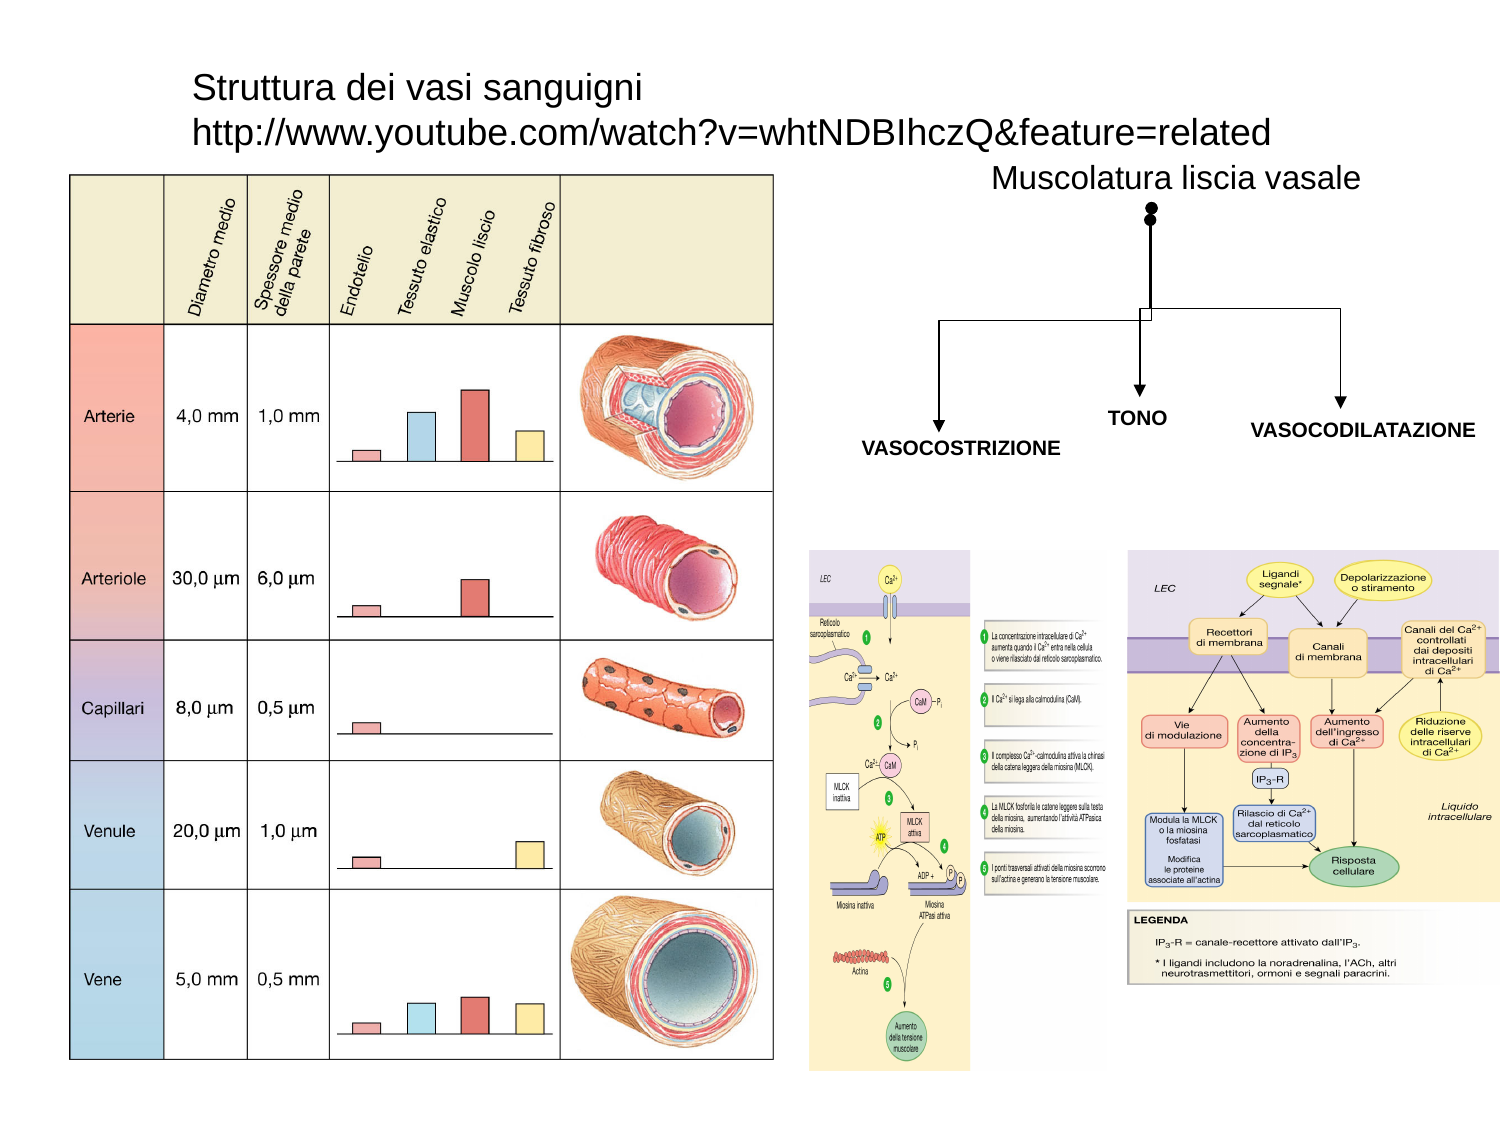

Struttura dei vasi sanguigni
http://www.youtube.com/watch?v=whtNDBIhczQ&feature=related
Muscolatura liscia vasale
TONO
VASOCODILATAZIONE
VASOCOSTRIZIONE